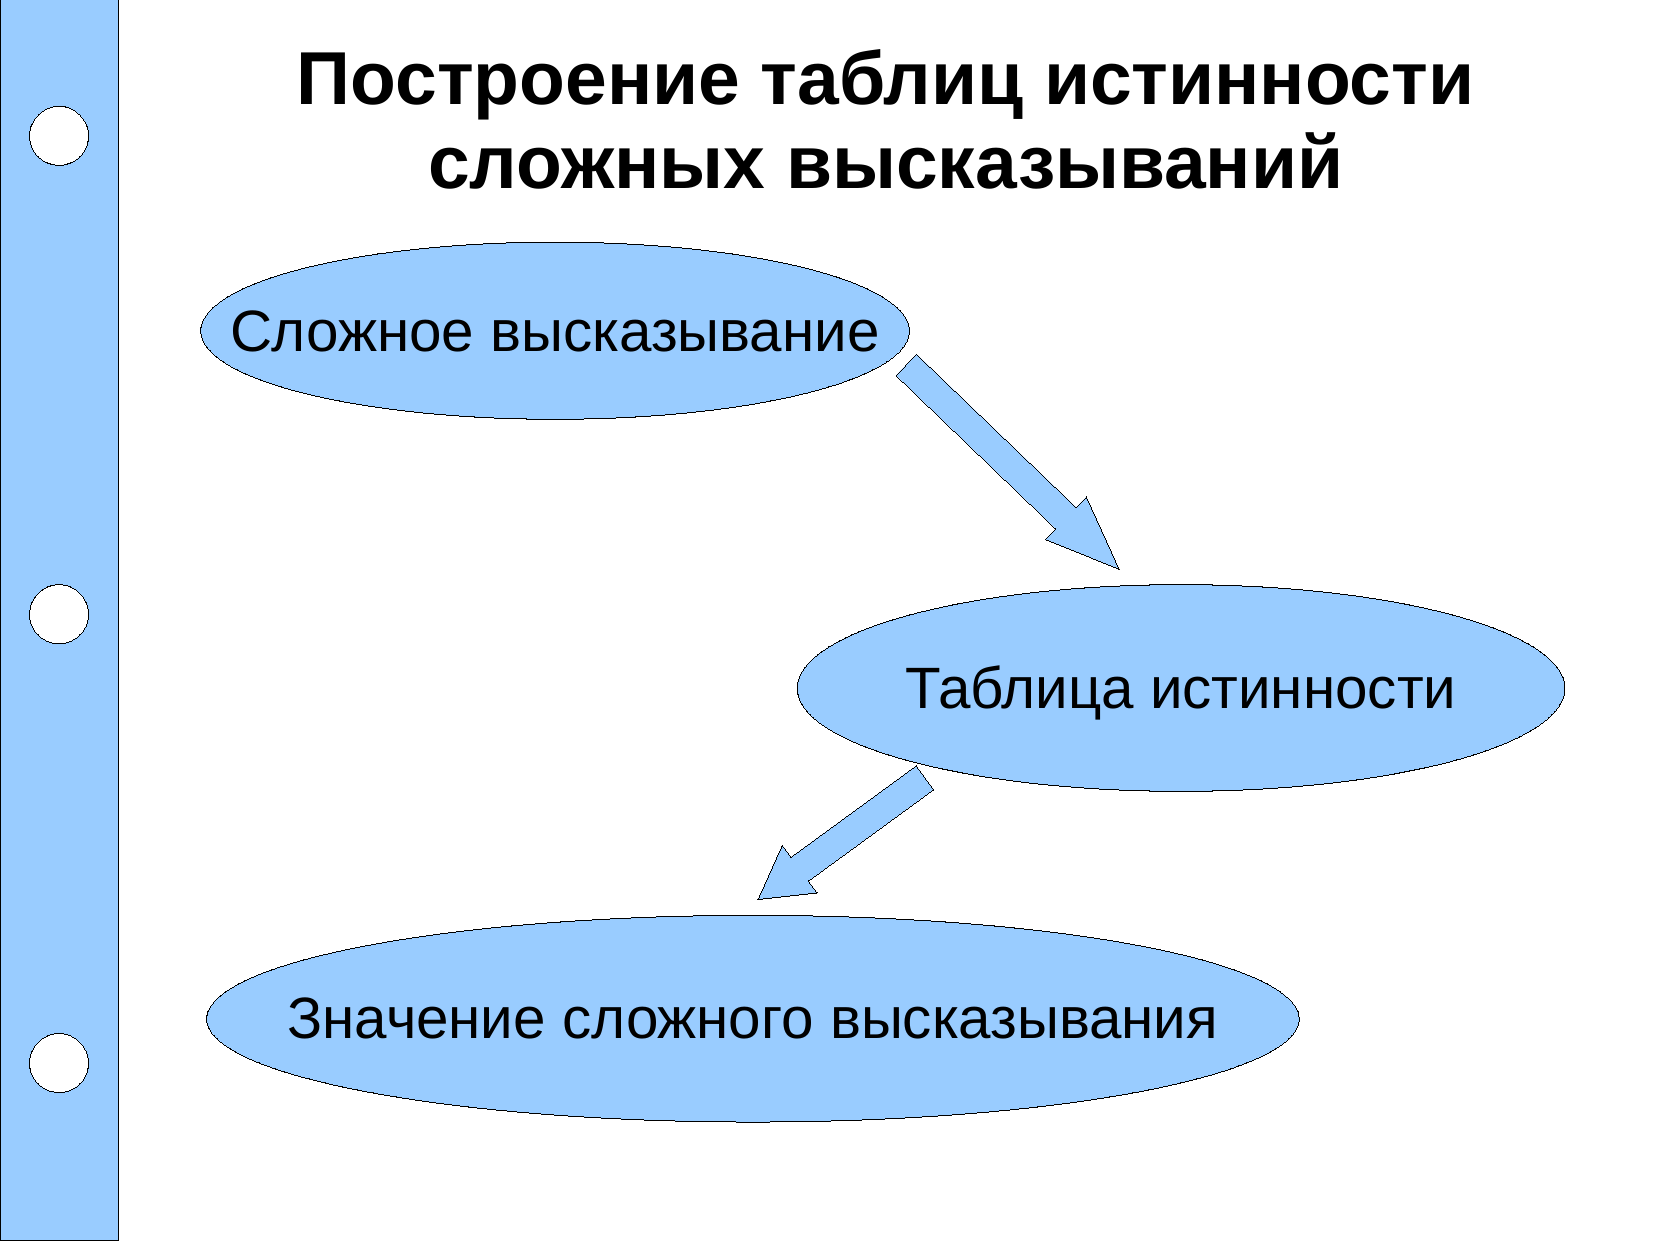

Построение таблиц истинности сложных высказываний
Сложное высказывание
Таблица истинности
Значение сложного высказывания